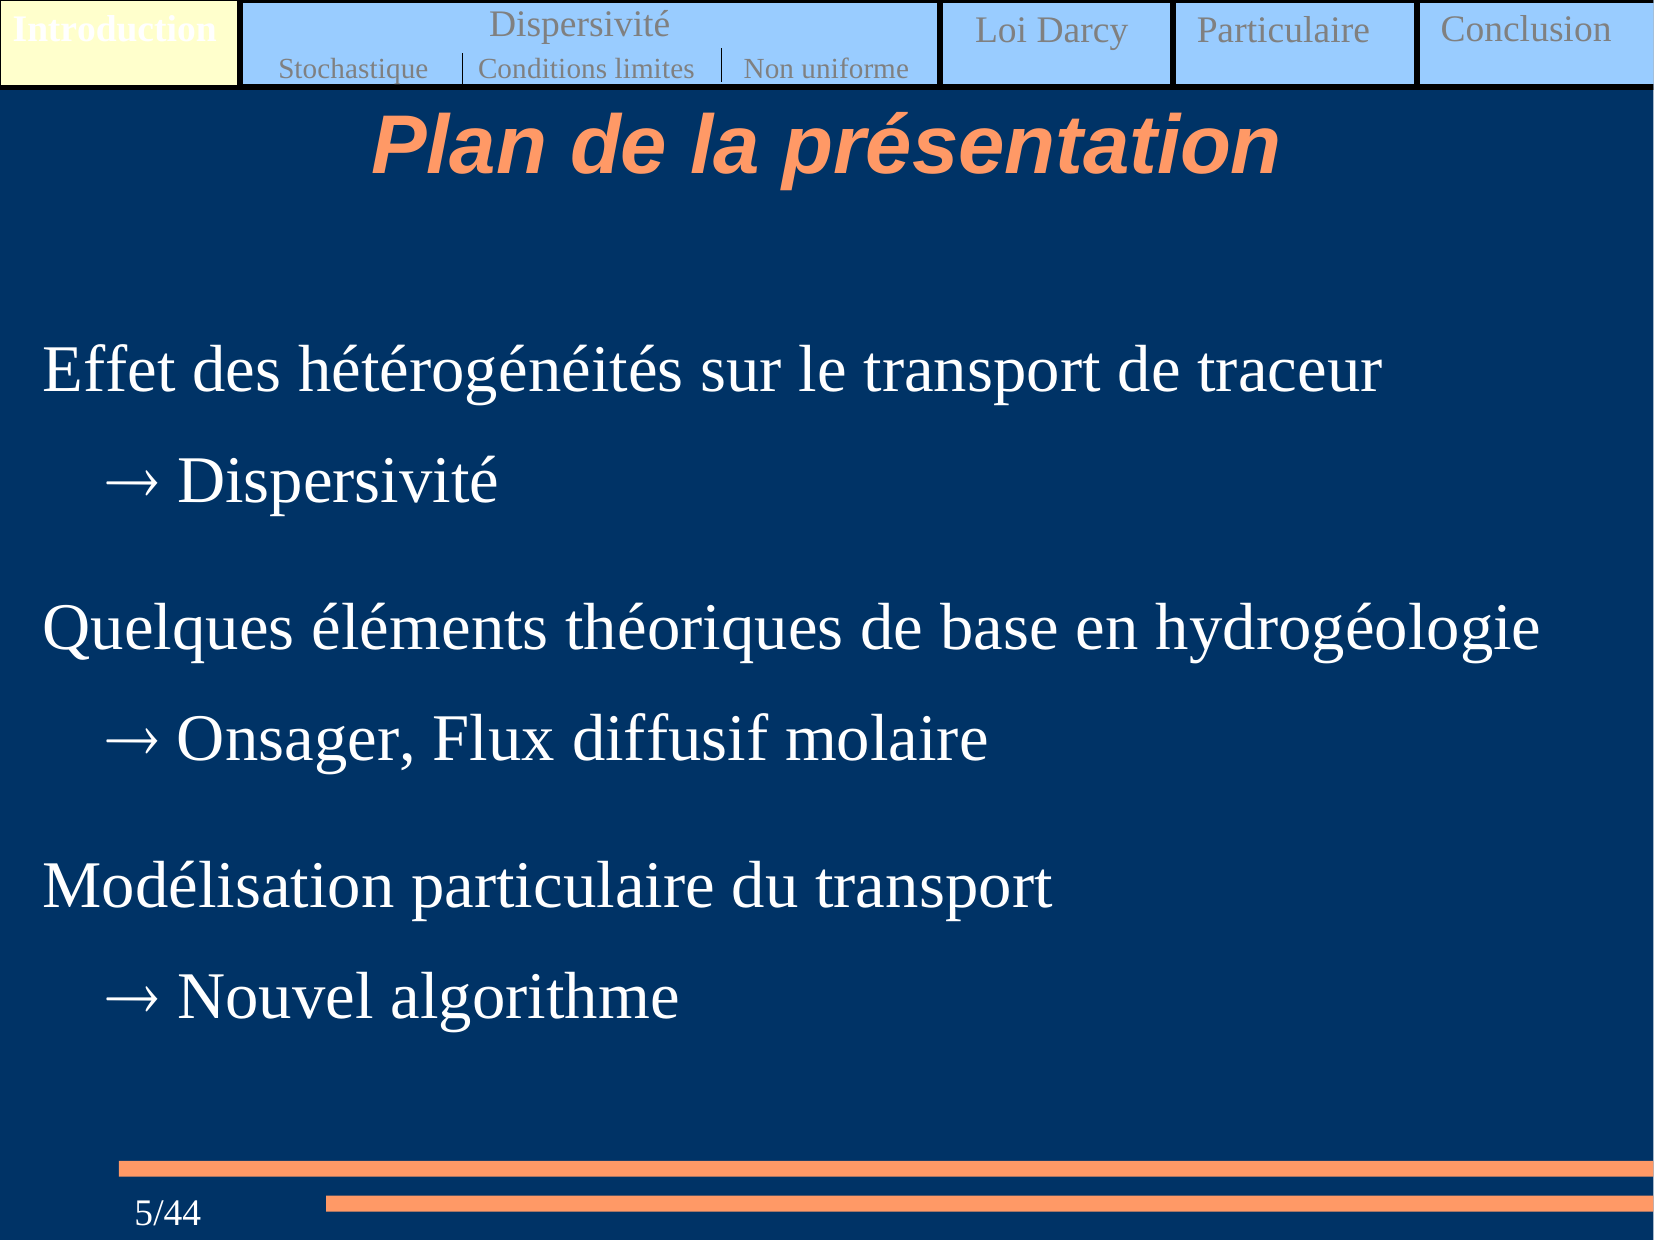

Dispersivité
Introduction
Conclusion
Loi Darcy
Particulaire
Stochastique
Conditions limites
Non uniforme
# Plan de la présentation
Effet des hétérogénéités sur le transport de traceur
 Dispersivité
Quelques éléments théoriques de base en hydrogéologie
 Onsager, Flux diffusif molaire
Modélisation particulaire du transport
 Nouvel algorithme